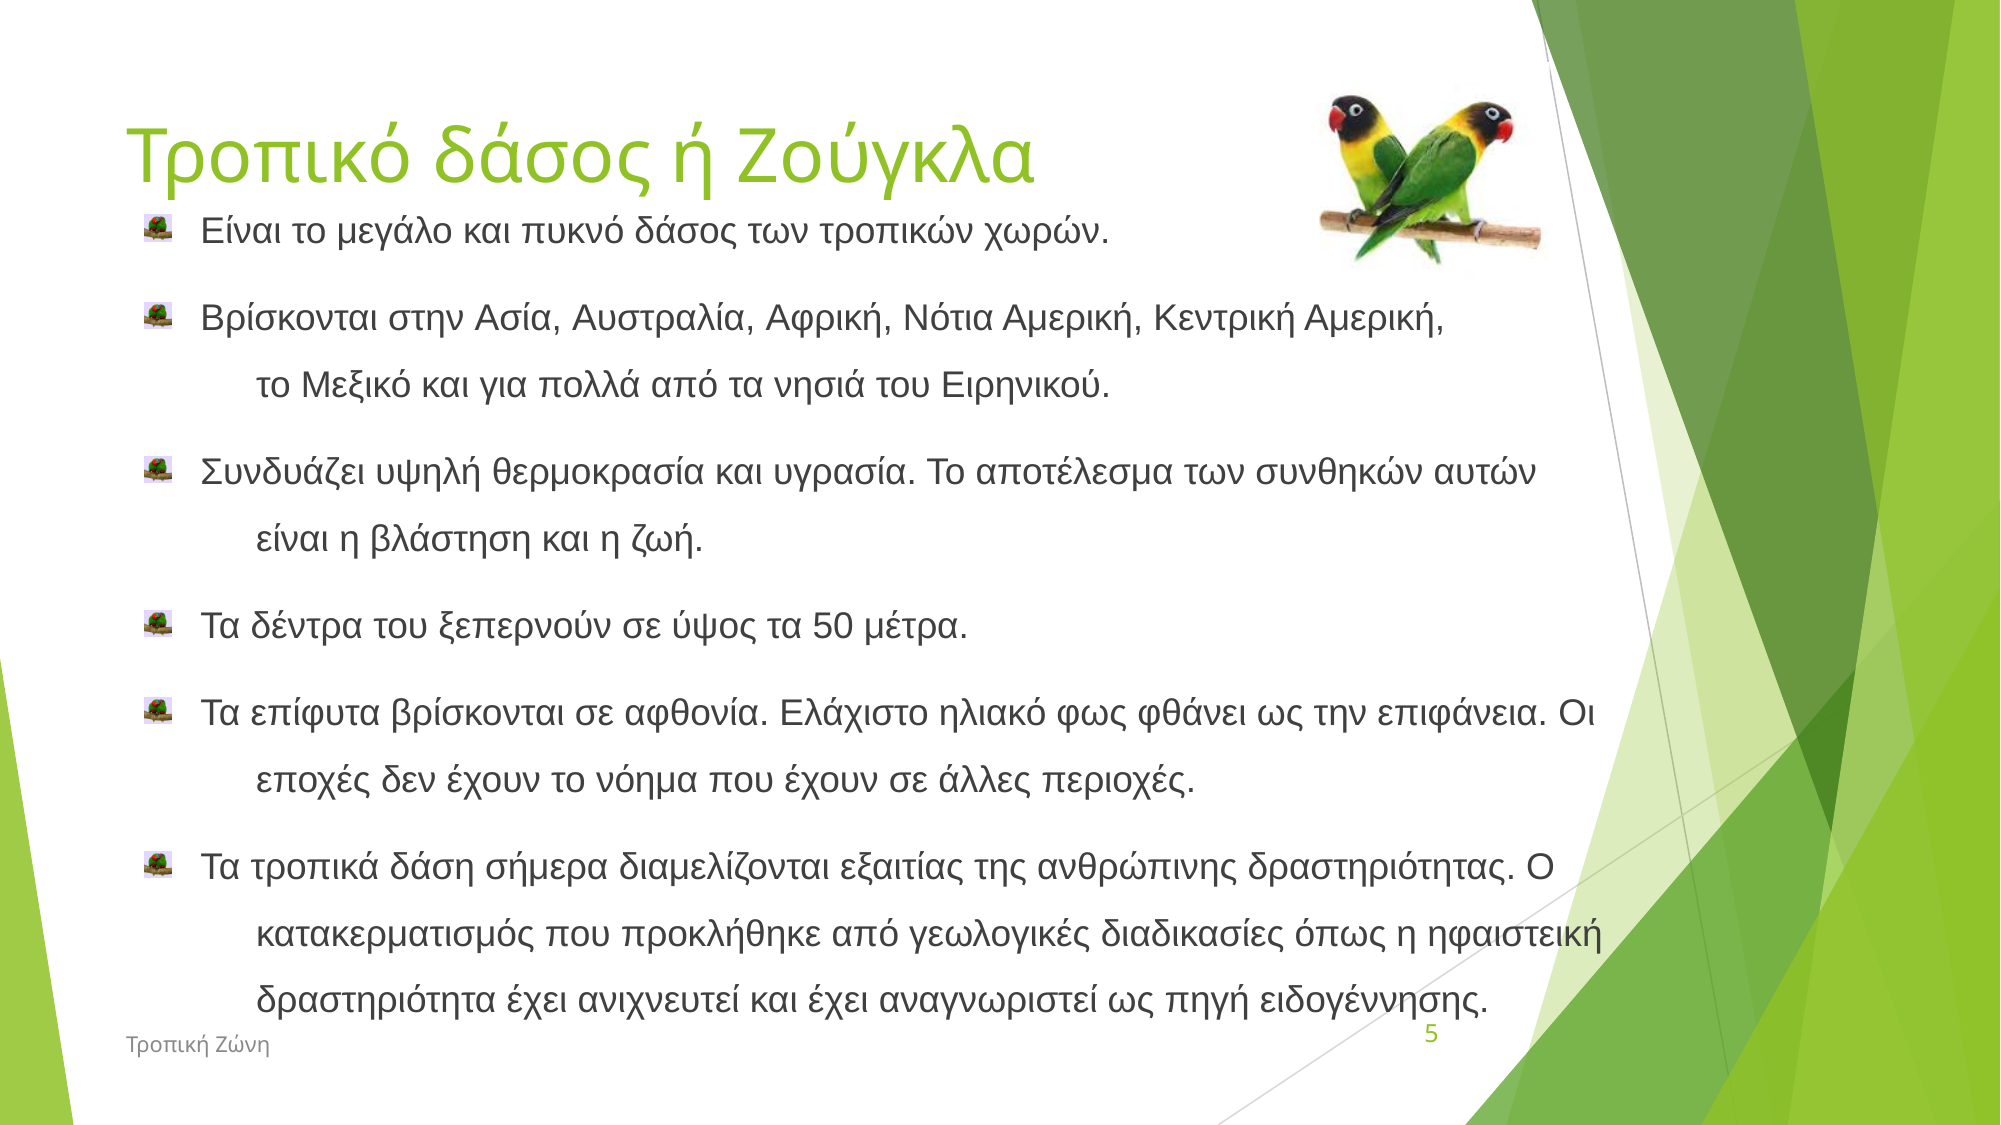

# Τροπικό δάσος ή Ζούγκλα
Είναι το μεγάλο και πυκνό δάσος των τροπικών χωρών.
Βρίσκονται στην Ασία, Αυστραλία, Αφρική, Νότια Αμερική, Κεντρική Αμερική, το Μεξικό και για πολλά από τα νησιά του Ειρηνικού.
Συνδυάζει υψηλή θερμοκρασία και υγρασία. Το αποτέλεσμα των συνθηκών αυτών είναι η βλάστηση και η ζωή.
Τα δέντρα του ξεπερνούν σε ύψος τα 50 μέτρα.
Τα επίφυτα βρίσκονται σε αφθονία. Ελάχιστο ηλιακό φως φθάνει ως την επιφάνεια. Οι εποχές δεν έχουν το νόημα που έχουν σε άλλες περιοχές.
Τα τροπικά δάση σήμερα διαμελίζονται εξαιτίας της ανθρώπινης δραστηριότητας. Ο κατακερματισμός που προκλήθηκε από γεωλογικές διαδικασίες όπως η ηφαιστεική δραστηριότητα έχει ανιχνευτεί και έχει αναγνωριστεί ως πηγή ειδογέννησης.
Τροπική Ζώνη